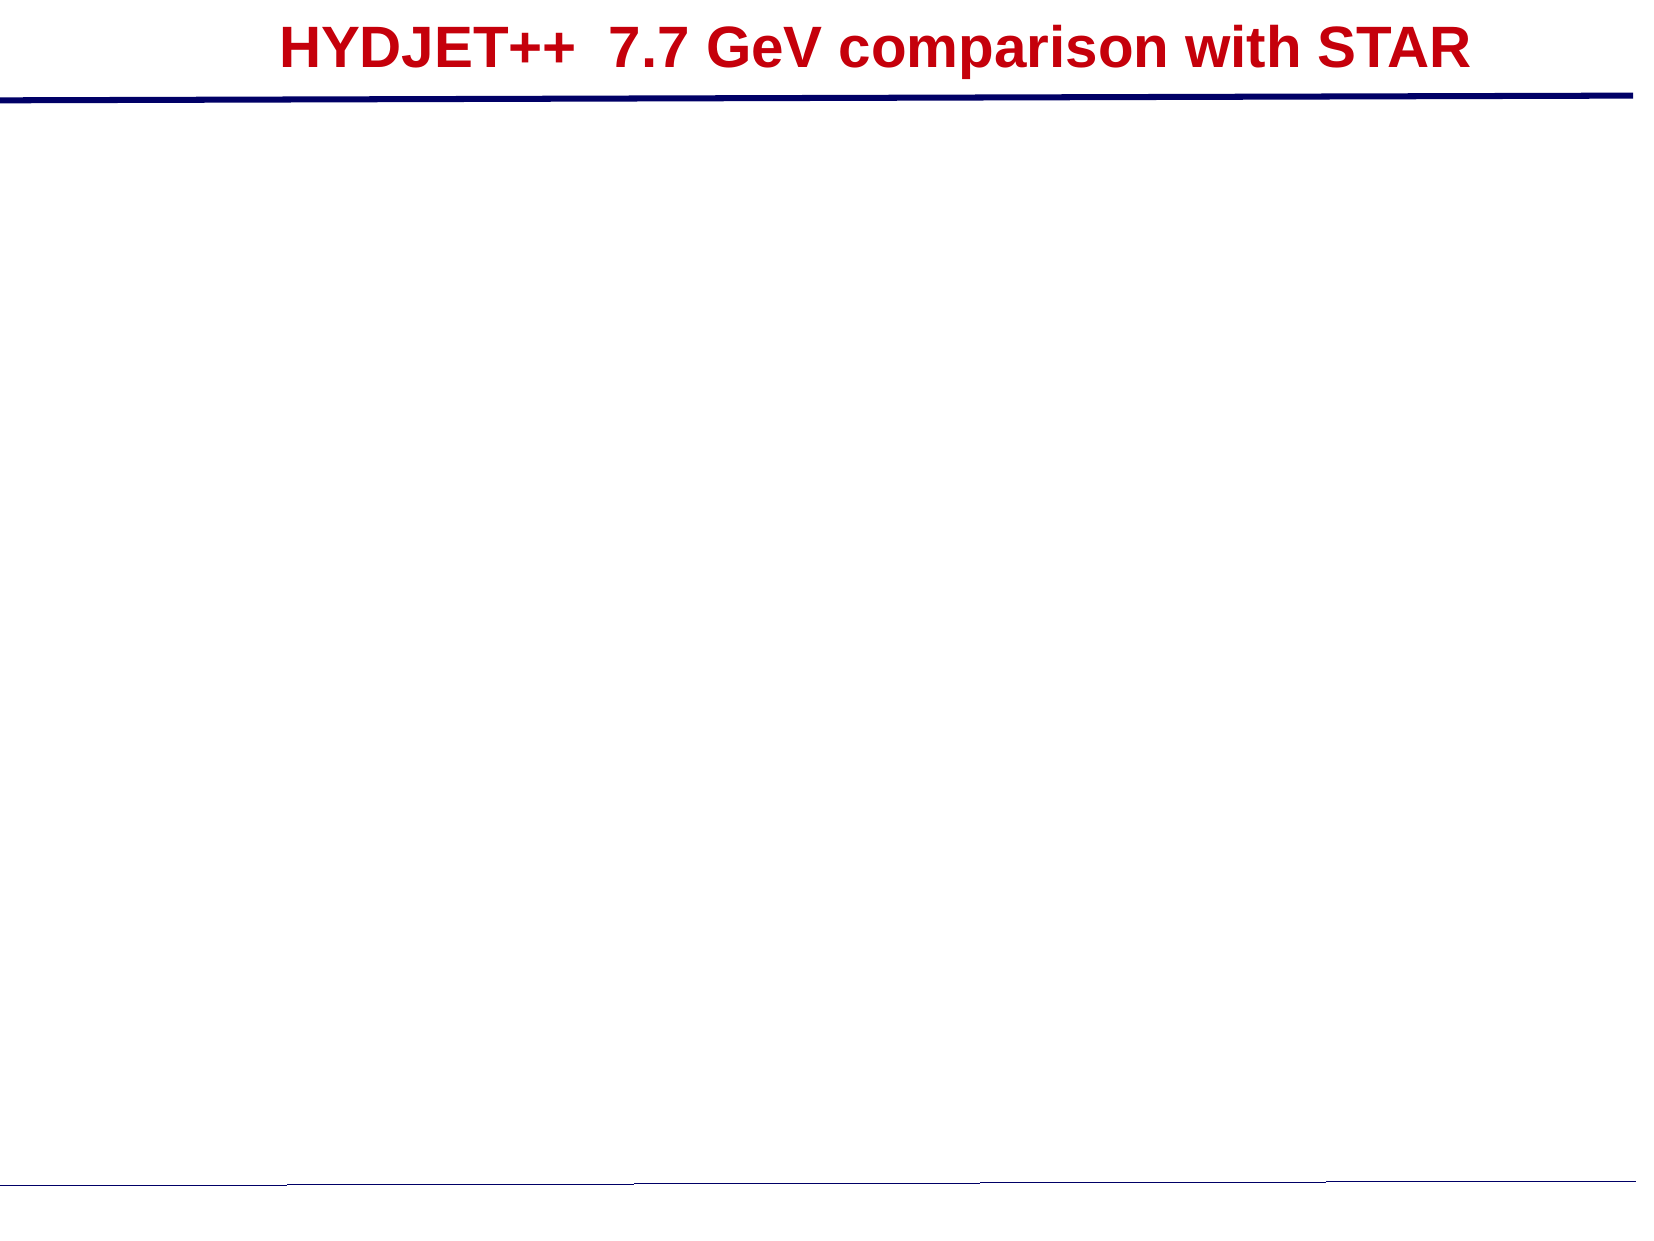

# HYDJET++ 7.7 GeV comparison with STAR